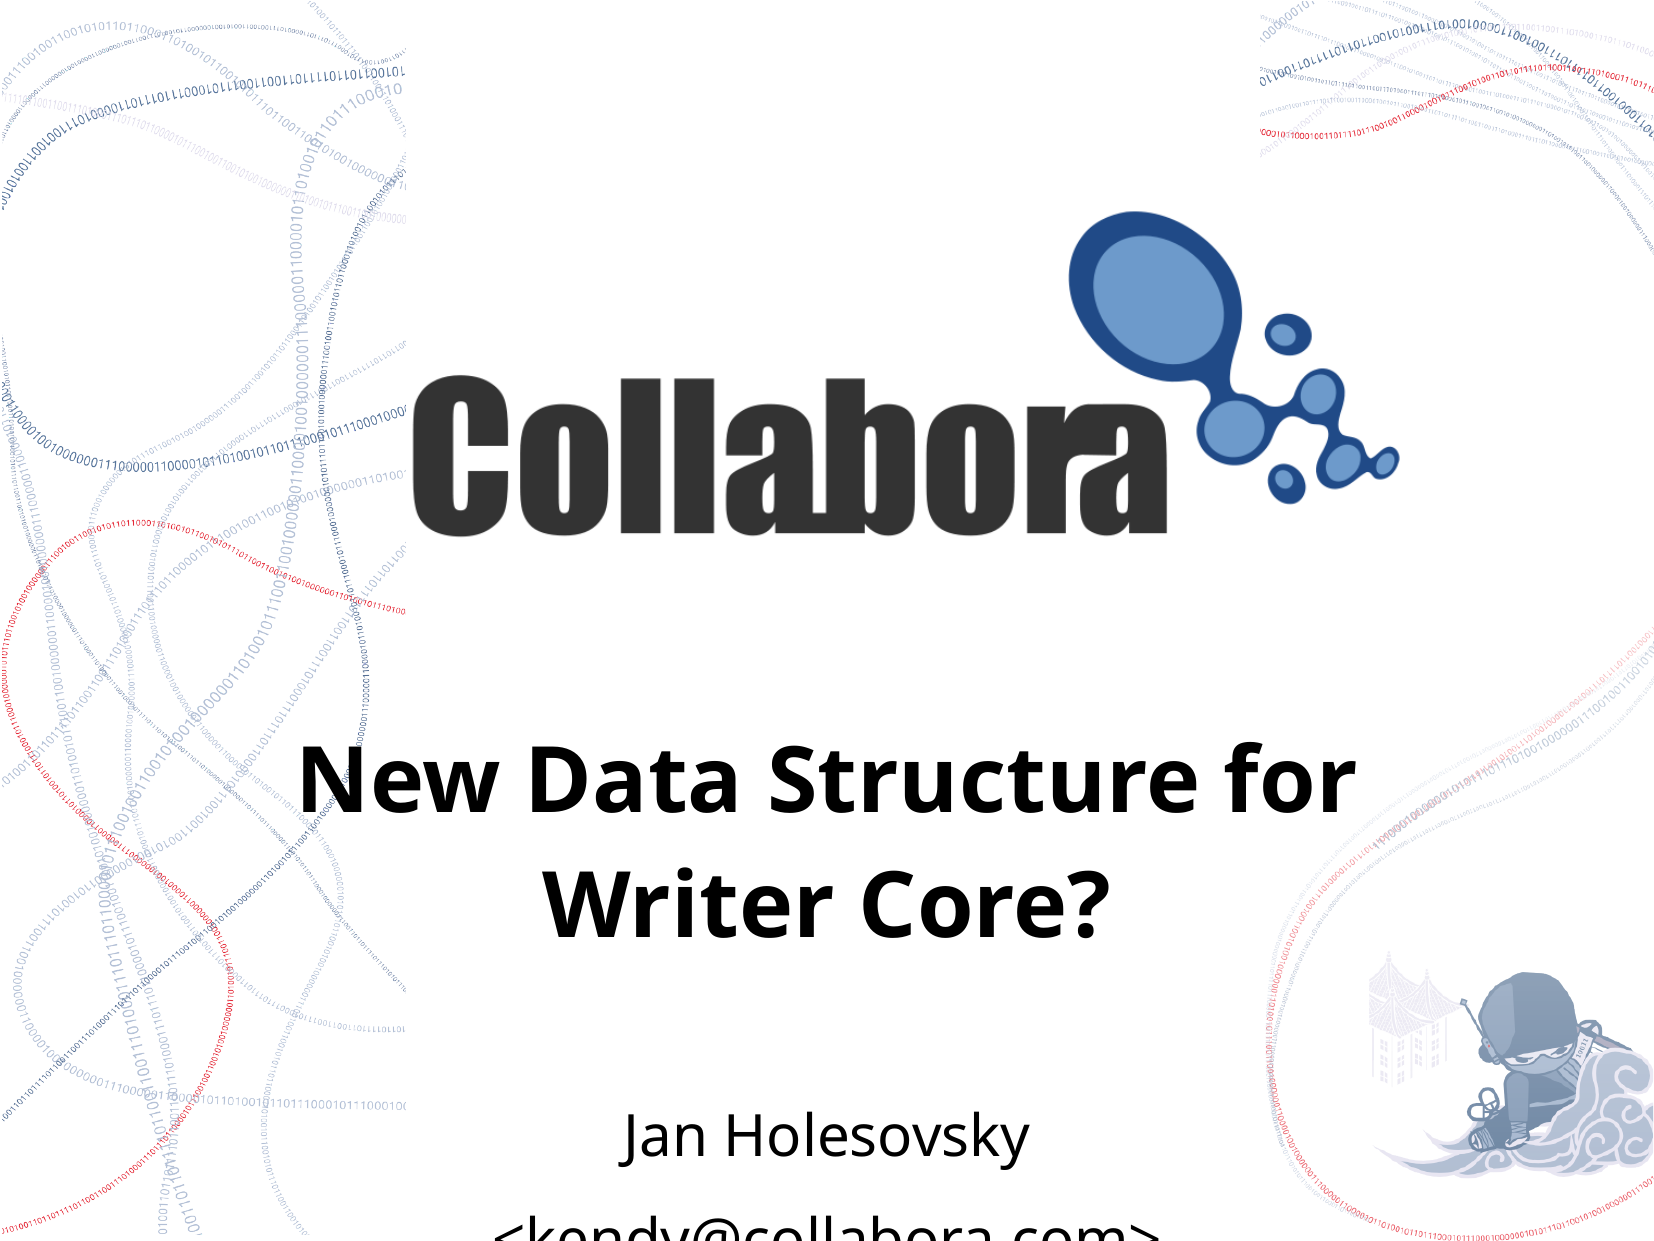

New Data Structure for Writer Core?
Jan Holesovsky
<kendy@collabora.com>